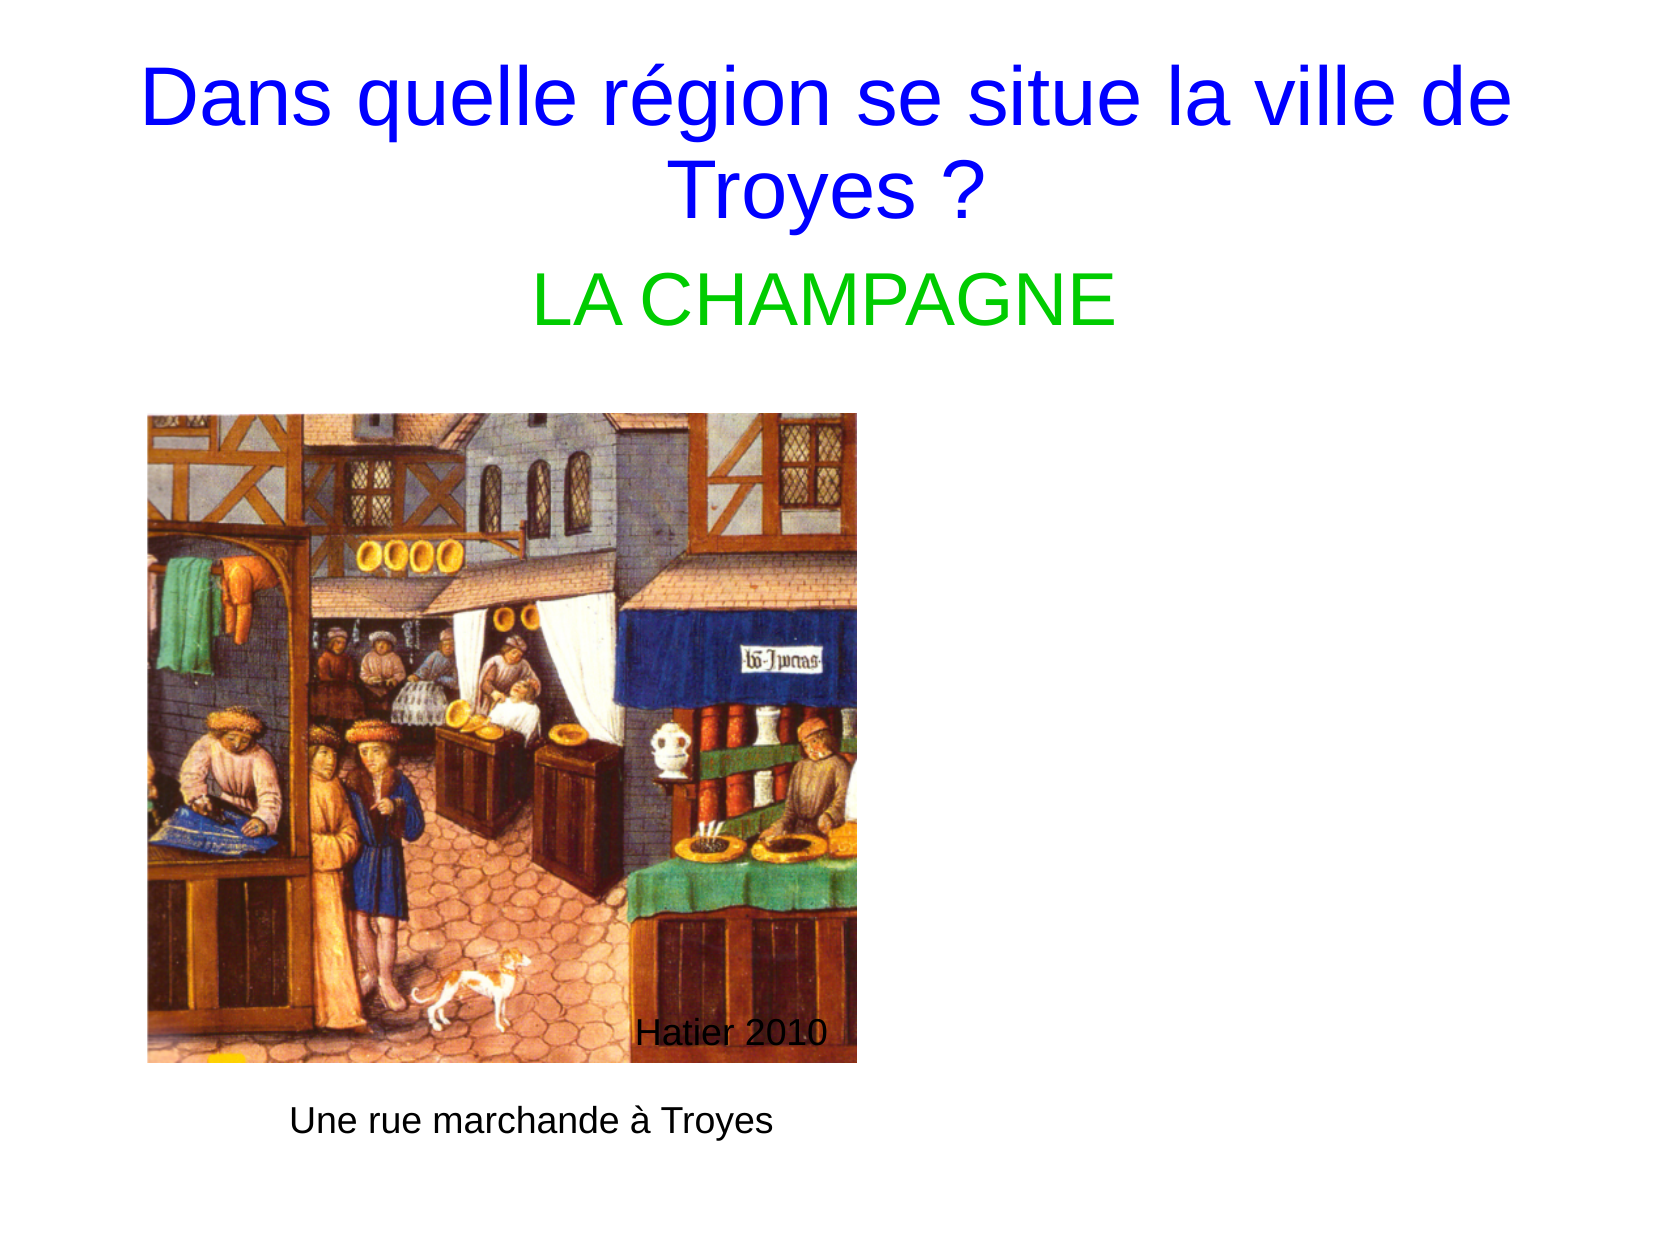

Dans quelle région se situe la ville de Troyes ?
#
LA CHAMPAGNE
Hatier 2010
Une rue marchande à Troyes